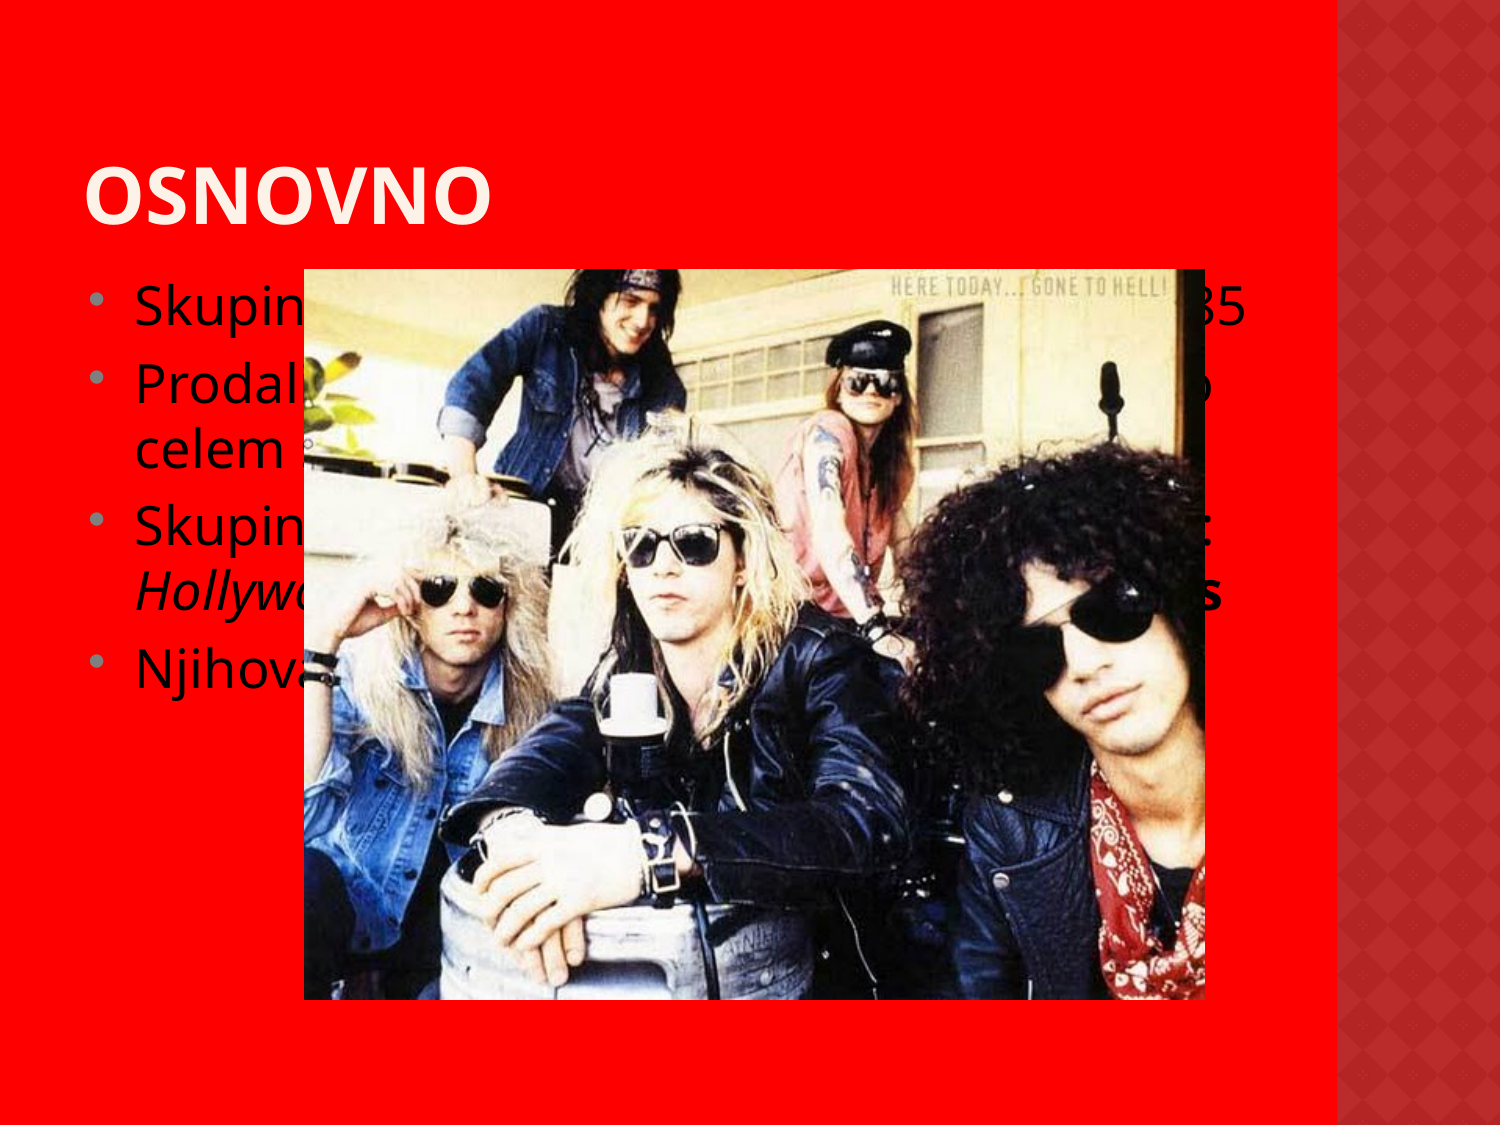

# OSNOVNo
Skupina je nastala v Los Angelesu, leta 1985
Prodali so preko 100 milijonov albumov po celem svetu
Skupina je nastala iz dveh prvotnih skupin: Hollywood rose in L.A. Gun’s  Guns n’ roses
Njihova prva turneja: ‘‘Hell tour’’